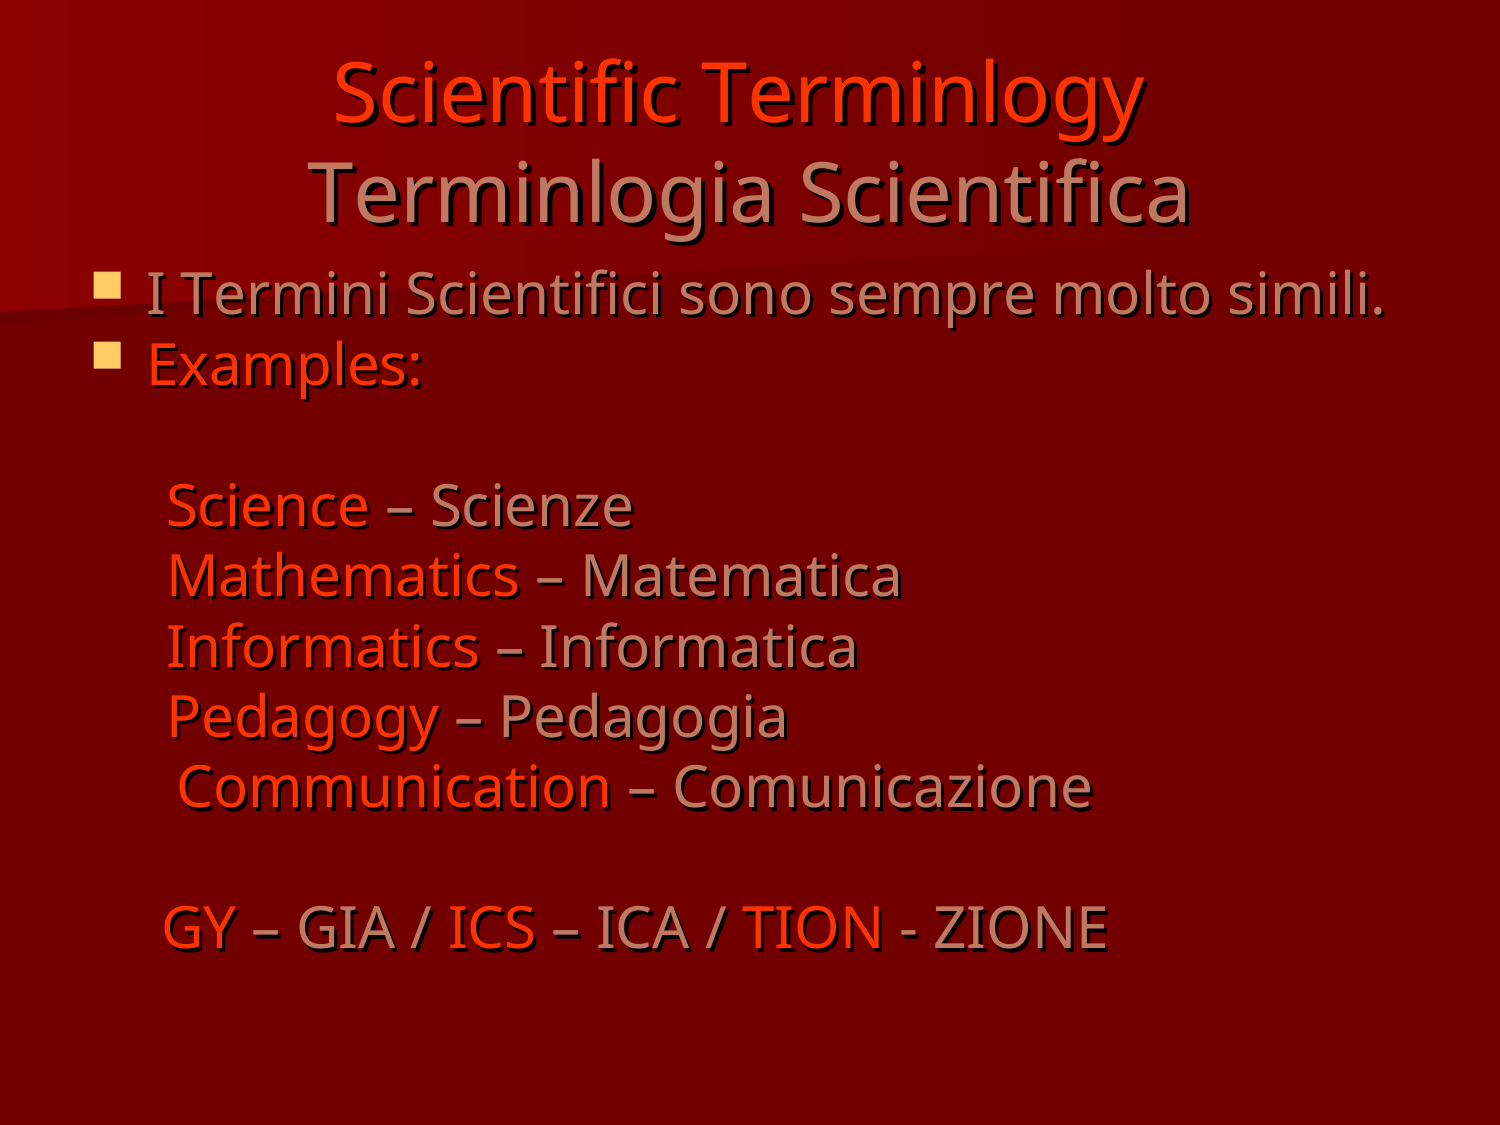

# Scientific Terminlogy Terminlogia Scientifica
I Termini Scientifici sono sempre molto simili.
Examples:
 Science – Scienze
 Mathematics – Matematica
 Informatics – Informatica
 Pedagogy – Pedagogia
	 Communication – Comunicazione
	 GY – GIA / ICS – ICA / TION - ZIONE